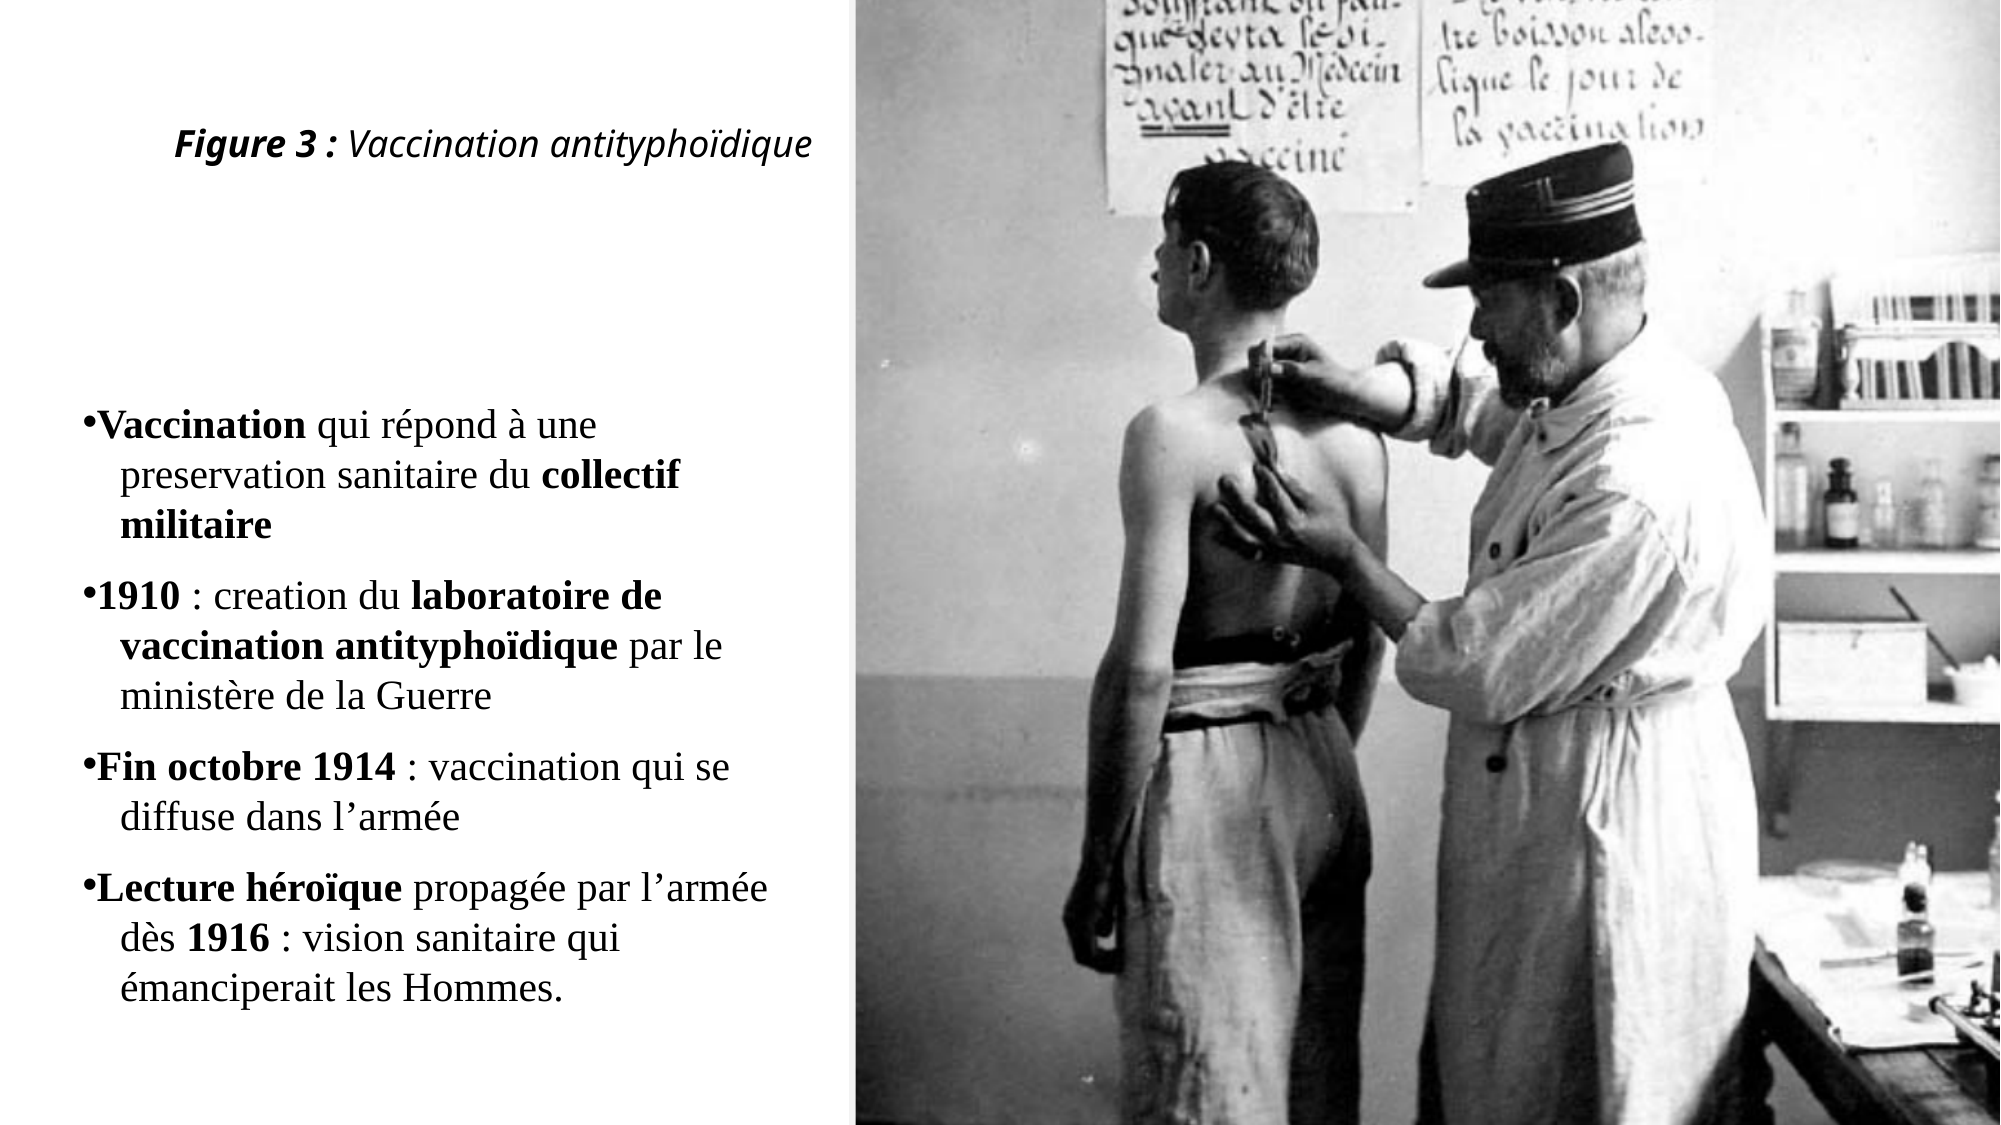

# Figure 3 : Vaccination antityphoïdique
Vaccination qui répond à une preservation sanitaire du collectif militaire
1910 : creation du laboratoire de vaccination antityphoïdique par le ministère de la Guerre
Fin octobre 1914 : vaccination qui se diffuse dans l’armée
Lecture héroïque propagée par l’armée dès 1916 : vision sanitaire qui émanciperait les Hommes.